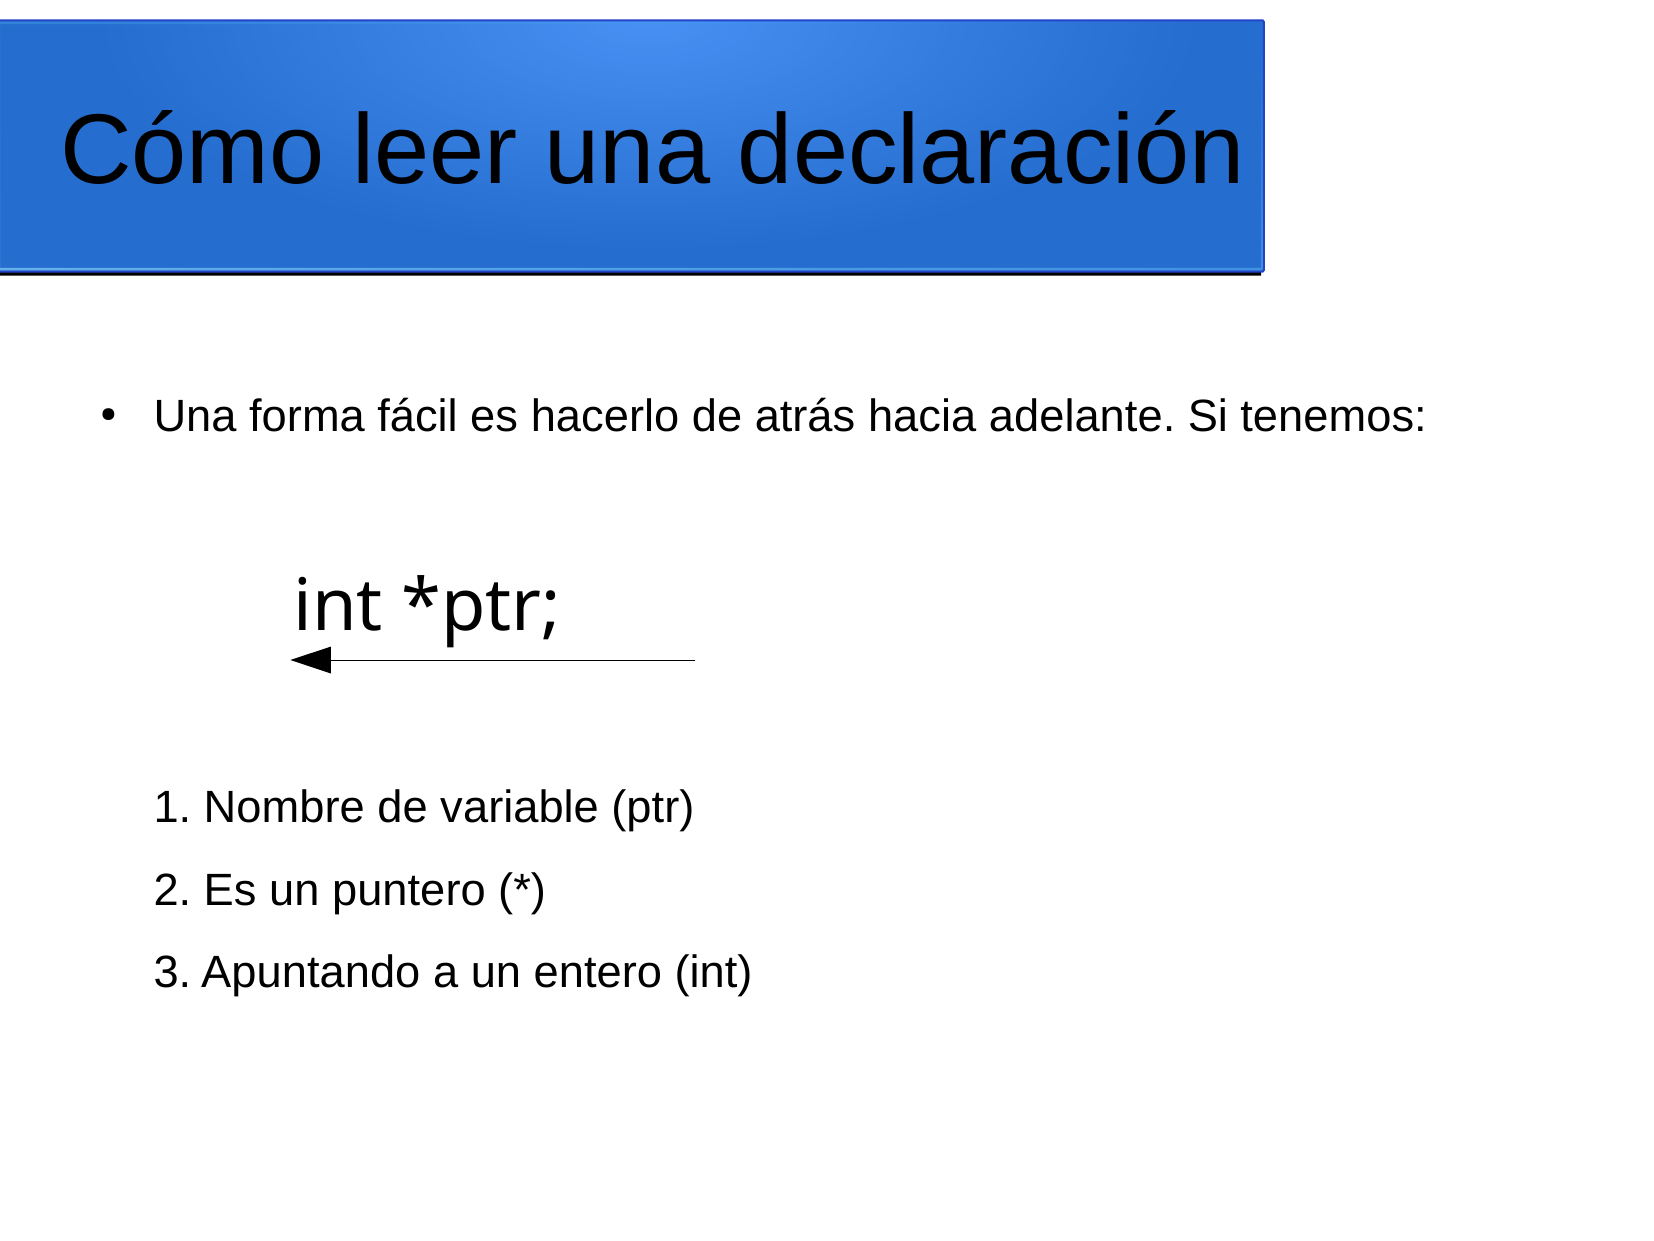

# Cómo leer una declaración
Una forma fácil es hacerlo de atrás hacia adelante. Si tenemos:
 int *ptr;
1. Nombre de variable (ptr)
2. Es un puntero (*)
3. Apuntando a un entero (int)